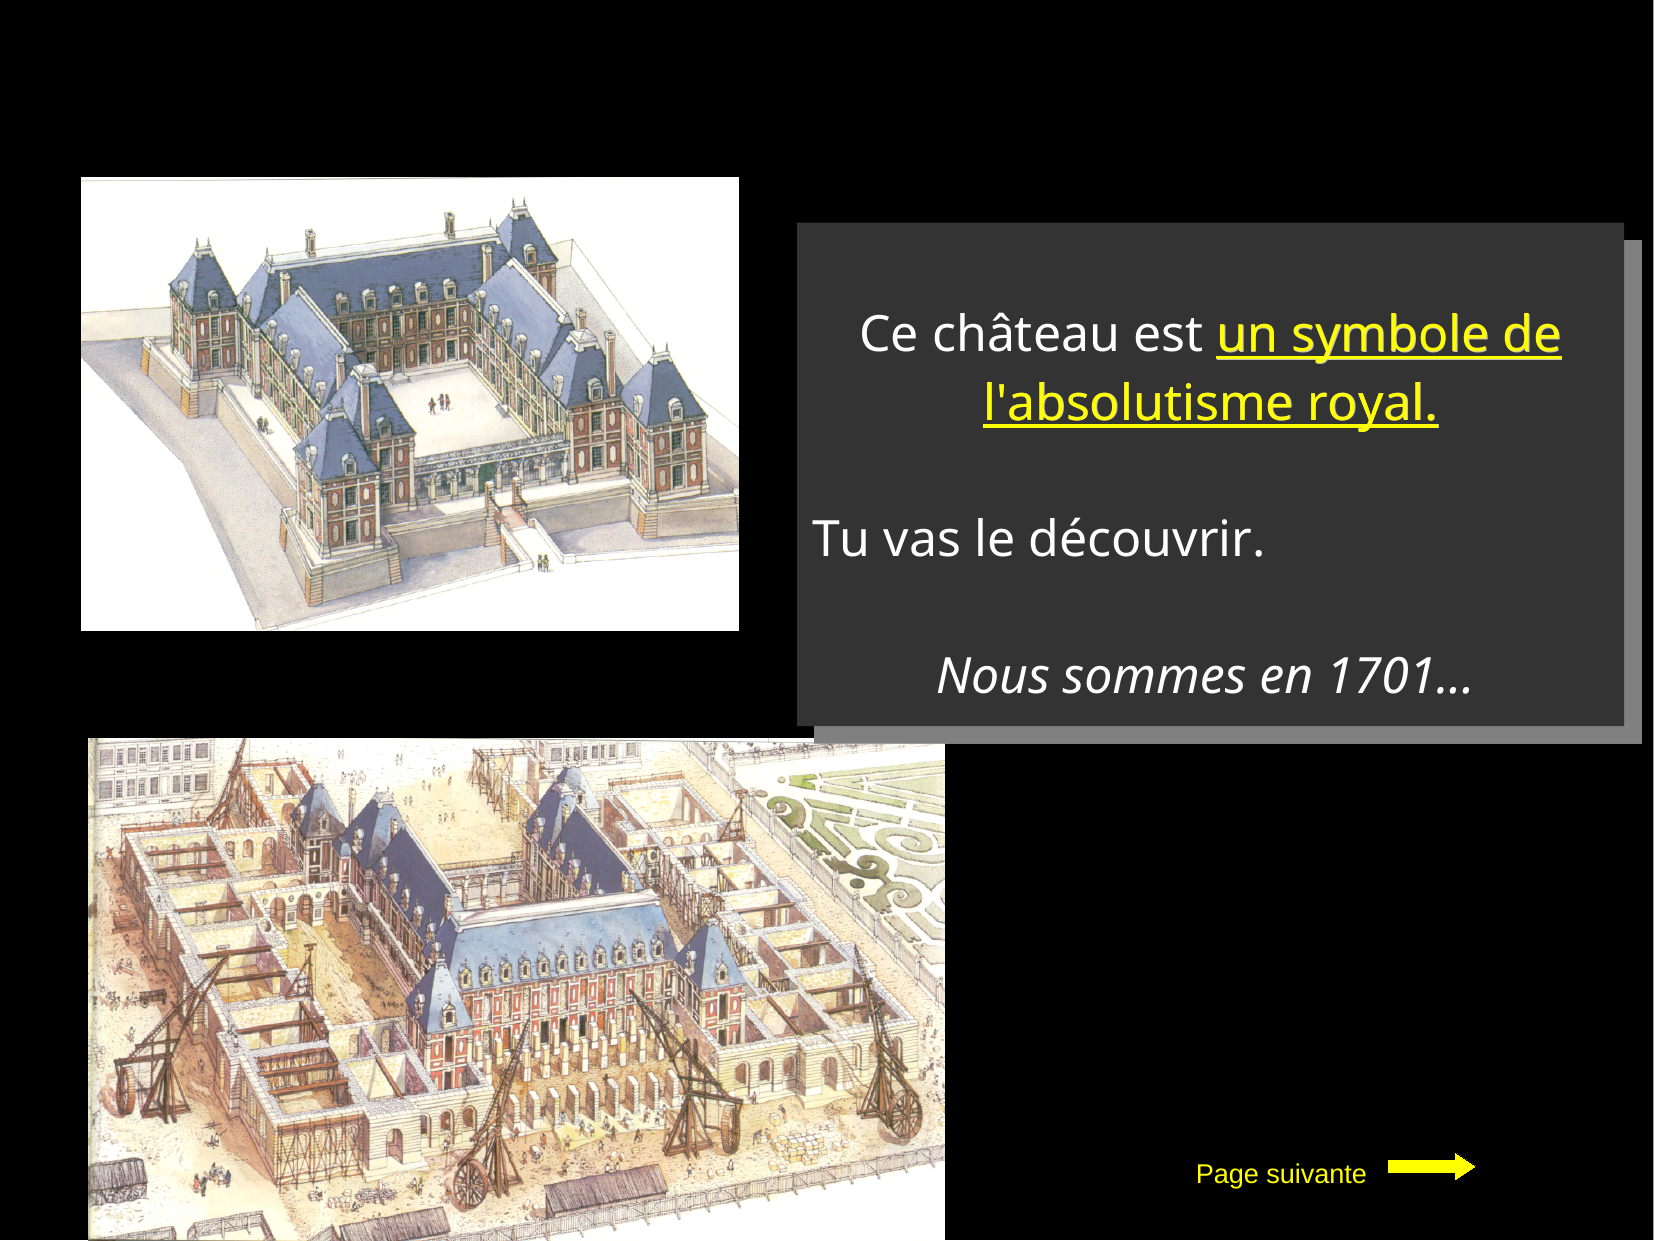

Ce château est un symbole de l'absolutisme royal.
Tu vas le découvrir.
Nous sommes en 1701...
Page suivante